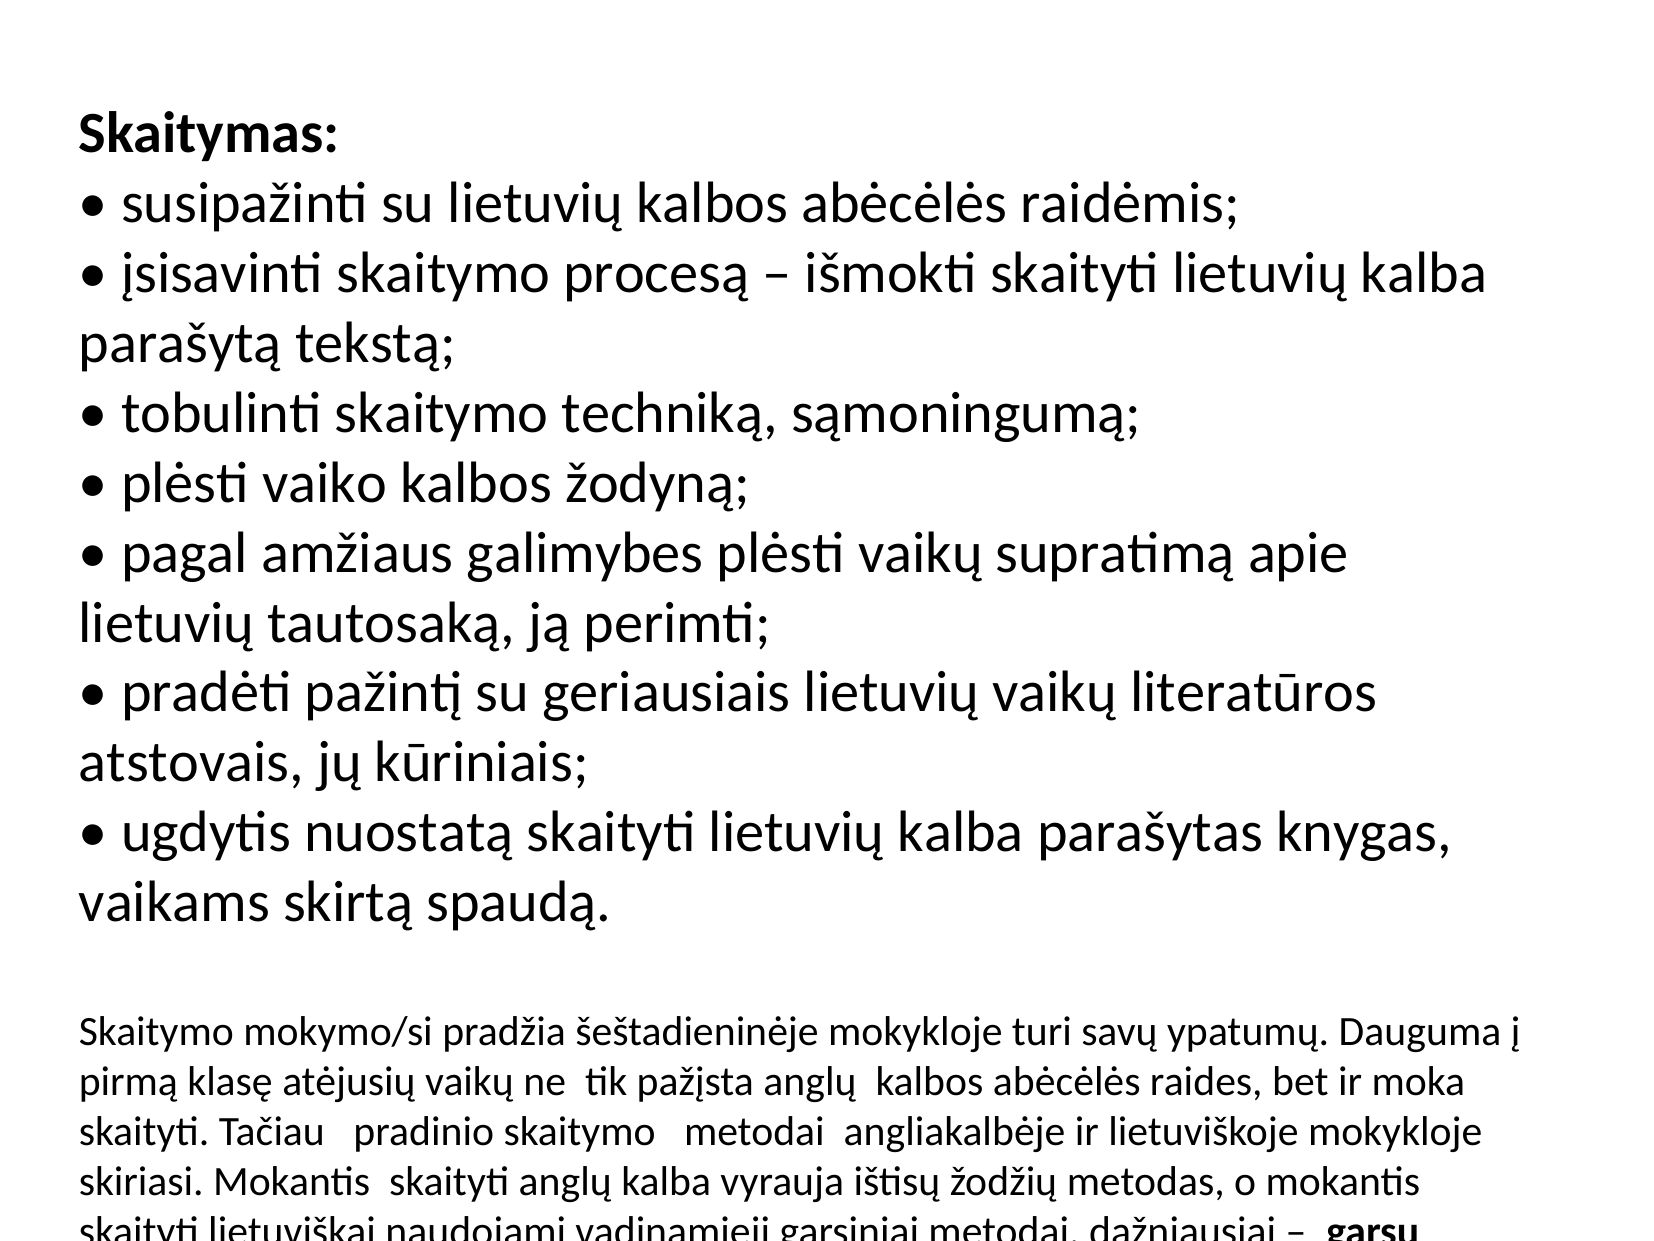

Skaitymas:
• susipažinti su lietuvių kalbos abėcėlės raidėmis;
• įsisavinti skaitymo procesą – išmokti skaityti lietuvių kalba parašytą tekstą;
• tobulinti skaitymo techniką, sąmoningumą;
• plėsti vaiko kalbos žodyną;
• pagal amžiaus galimybes plėsti vaikų supratimą apie lietuvių tautosaką, ją perimti;
• pradėti pažintį su geriausiais lietuvių vaikų literatūros atstovais, jų kūriniais;
• ugdytis nuostatą skaityti lietuvių kalba parašytas knygas, vaikams skirtą spaudą.
Skaitymo mokymo/si pradžia šeštadieninėje mokykloje turi savų ypatumų. Dauguma į pirmą klasę atėjusių vaikų ne tik pažįsta anglų kalbos abėcėlės raides, bet ir moka skaityti. Tačiau pradinio skaitymo metodai angliakalbėje ir lietuviškoje mokykloje skiriasi. Mokantis skaityti anglų kalba vyrauja ištisų žodžių metodas, o mokantis skaityti lietuviškai naudojami vadinamieji garsiniai metodai, dažniausiai – garsų analizės sintezės metodas.